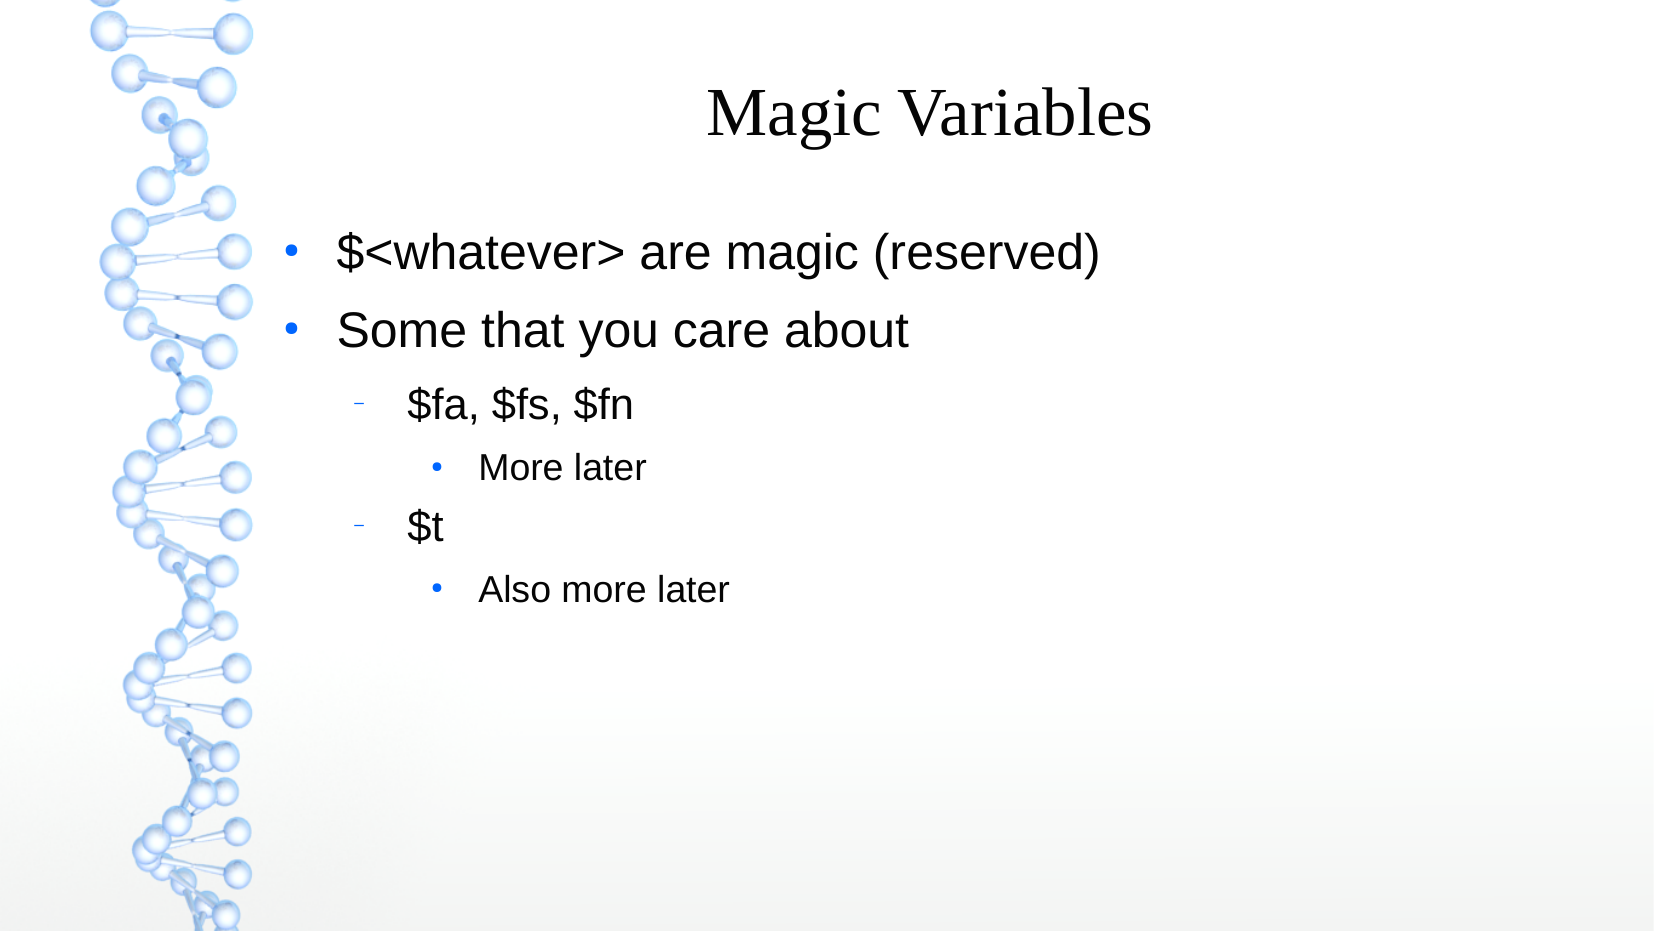

# Magic Variables
$<whatever> are magic (reserved)
Some that you care about
$fa, $fs, $fn
More later
$t
Also more later